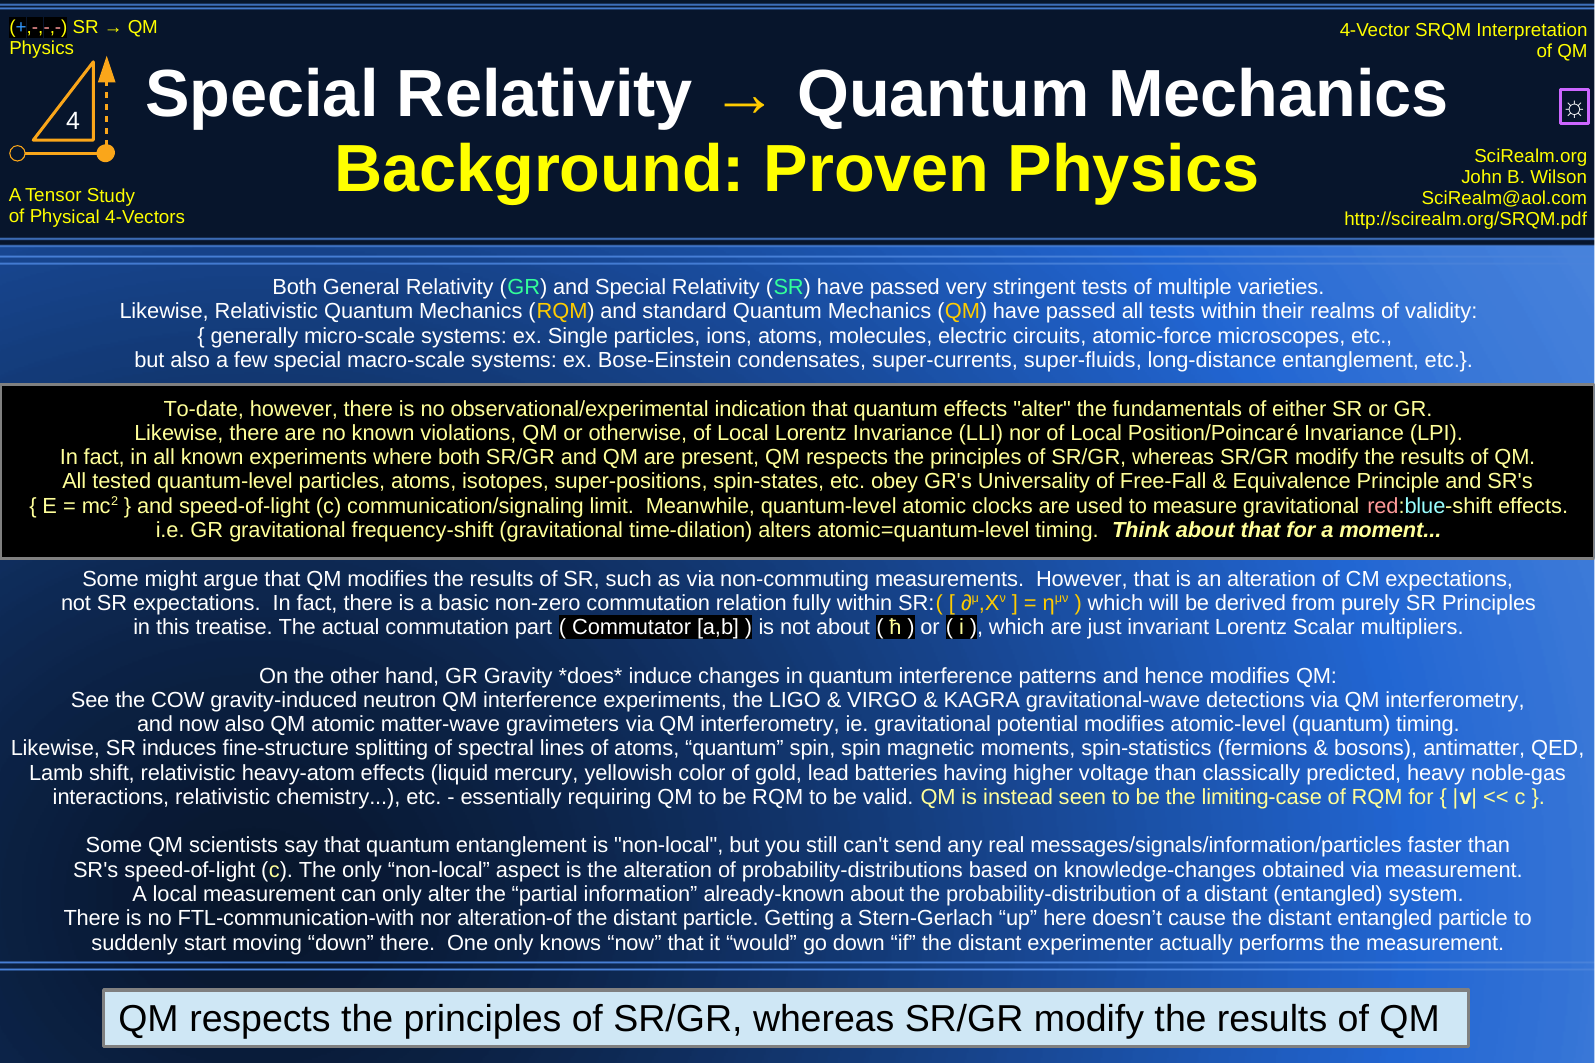

(+,-,-,-) SR → QM
Physics
A Tensor Study
of Physical 4-Vectors
4-Vector SRQM Interpretation
of QM
SciRealm.org
John B. Wilson
SciRealm@aol.com
http://scirealm.org/SRQM.pdf
# Special Relativity → Quantum Mechanics Background: Proven Physics
4
☼
Both General Relativity (GR) and Special Relativity (SR) have passed very stringent tests of multiple varieties.
Likewise, Relativistic Quantum Mechanics (RQM) and standard Quantum Mechanics (QM) have passed all tests within their realms of validity:
{ generally micro-scale systems: ex. Single particles, ions, atoms, molecules, electric circuits, atomic-force microscopes, etc.,
 but also a few special macro-scale systems: ex. Bose-Einstein condensates, super-currents, super-fluids, long-distance entanglement, etc.}.
To-date, however, there is no observational/experimental indication that quantum effects "alter" the fundamentals of either SR or GR.
Likewise, there are no known violations, QM or otherwise, of Local Lorentz Invariance (LLI) nor of Local Position/Poincaré Invariance (LPI).
In fact, in all known experiments where both SR/GR and QM are present, QM respects the principles of SR/GR, whereas SR/GR modify the results of QM.
All tested quantum-level particles, atoms, isotopes, super-positions, spin-states, etc. obey GR's Universality of Free-Fall & Equivalence Principle and SR's
{ E = mc2 } and speed-of-light (c) communication/signaling limit. Meanwhile, quantum-level atomic clocks are used to measure gravitational red:blue-shift effects.
i.e. GR gravitational frequency-shift (gravitational time-dilation) alters atomic=quantum-level timing. Think about that for a moment...
Some might argue that QM modifies the results of SR, such as via non-commuting measurements. However, that is an alteration of CM expectations,
not SR expectations. In fact, there is a basic non-zero commutation relation fully within SR:( [ ∂μ,Xν ] = ημν ) which will be derived from purely SR Principles
in this treatise. The actual commutation part ( Commutator [a,b] ) is not about ( ћ ) or ( i ), which are just invariant Lorentz Scalar multipliers.
On the other hand, GR Gravity *does* induce changes in quantum interference patterns and hence modifies QM:
See the COW gravity-induced neutron QM interference experiments, the LIGO & VIRGO & KAGRA gravitational-wave detections via QM interferometry,
and now also QM atomic matter-wave gravimeters via QM interferometry, ie. gravitational potential modifies atomic-level (quantum) timing.
Likewise, SR induces fine-structure splitting of spectral lines of atoms, “quantum” spin, spin magnetic moments, spin-statistics (fermions & bosons), antimatter, QED, Lamb shift, relativistic heavy-atom effects (liquid mercury, yellowish color of gold, lead batteries having higher voltage than classically predicted, heavy noble-gas interactions, relativistic chemistry...), etc. - essentially requiring QM to be RQM to be valid. QM is instead seen to be the limiting-case of RQM for { |v| << c }.
Some QM scientists say that quantum entanglement is "non-local", but you still can't send any real messages/signals/information/particles faster than
SR's speed-of-light (c). The only “non-local” aspect is the alteration of probability-distributions based on knowledge-changes obtained via measurement.
A local measurement can only alter the “partial information” already-known about the probability-distribution of a distant (entangled) system.
There is no FTL-communication-with nor alteration-of the distant particle. Getting a Stern-Gerlach “up” here doesn’t cause the distant entangled particle to
suddenly start moving “down” there. One only knows “now” that it “would” go down “if” the distant experimenter actually performs the measurement.
QM respects the principles of SR/GR, whereas SR/GR modify the results of QM